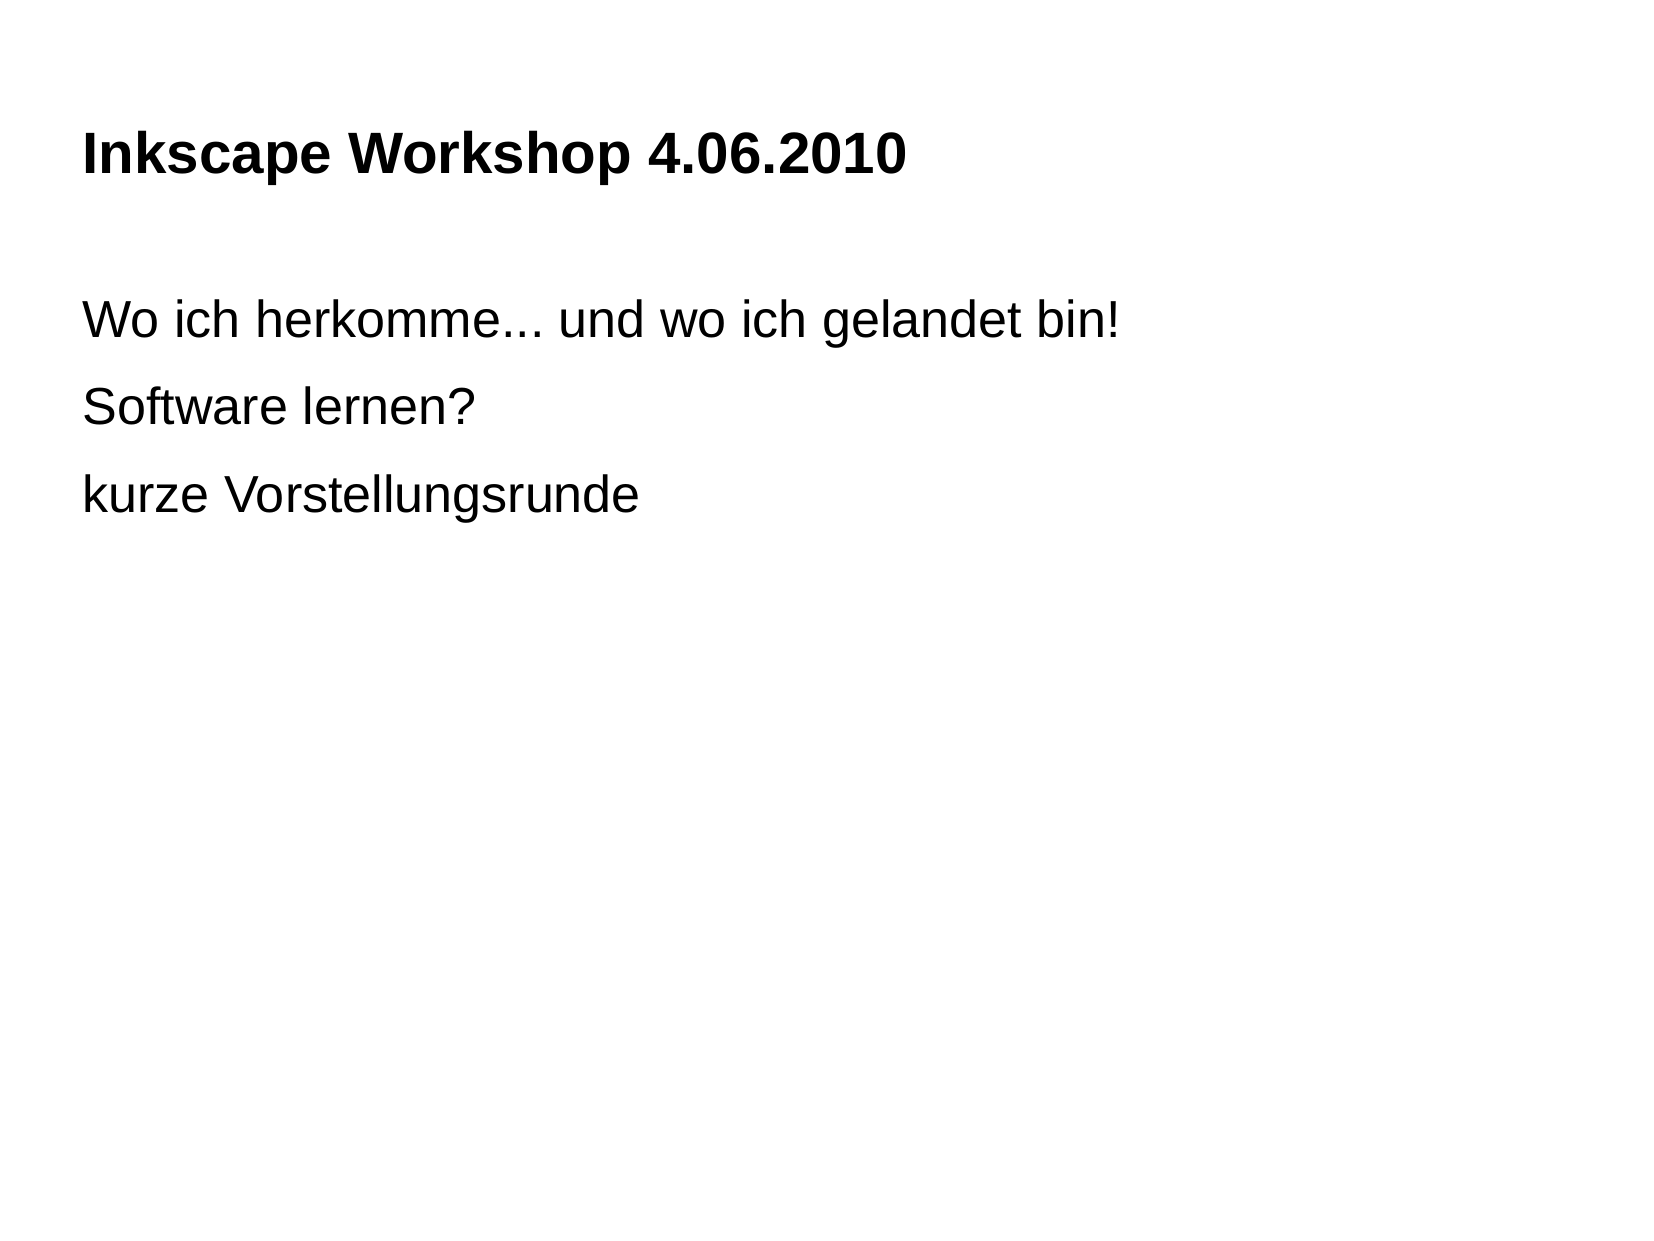

# Inkscape Workshop 4.06.2010
Wo ich herkomme... und wo ich gelandet bin!
Software lernen?
kurze Vorstellungsrunde